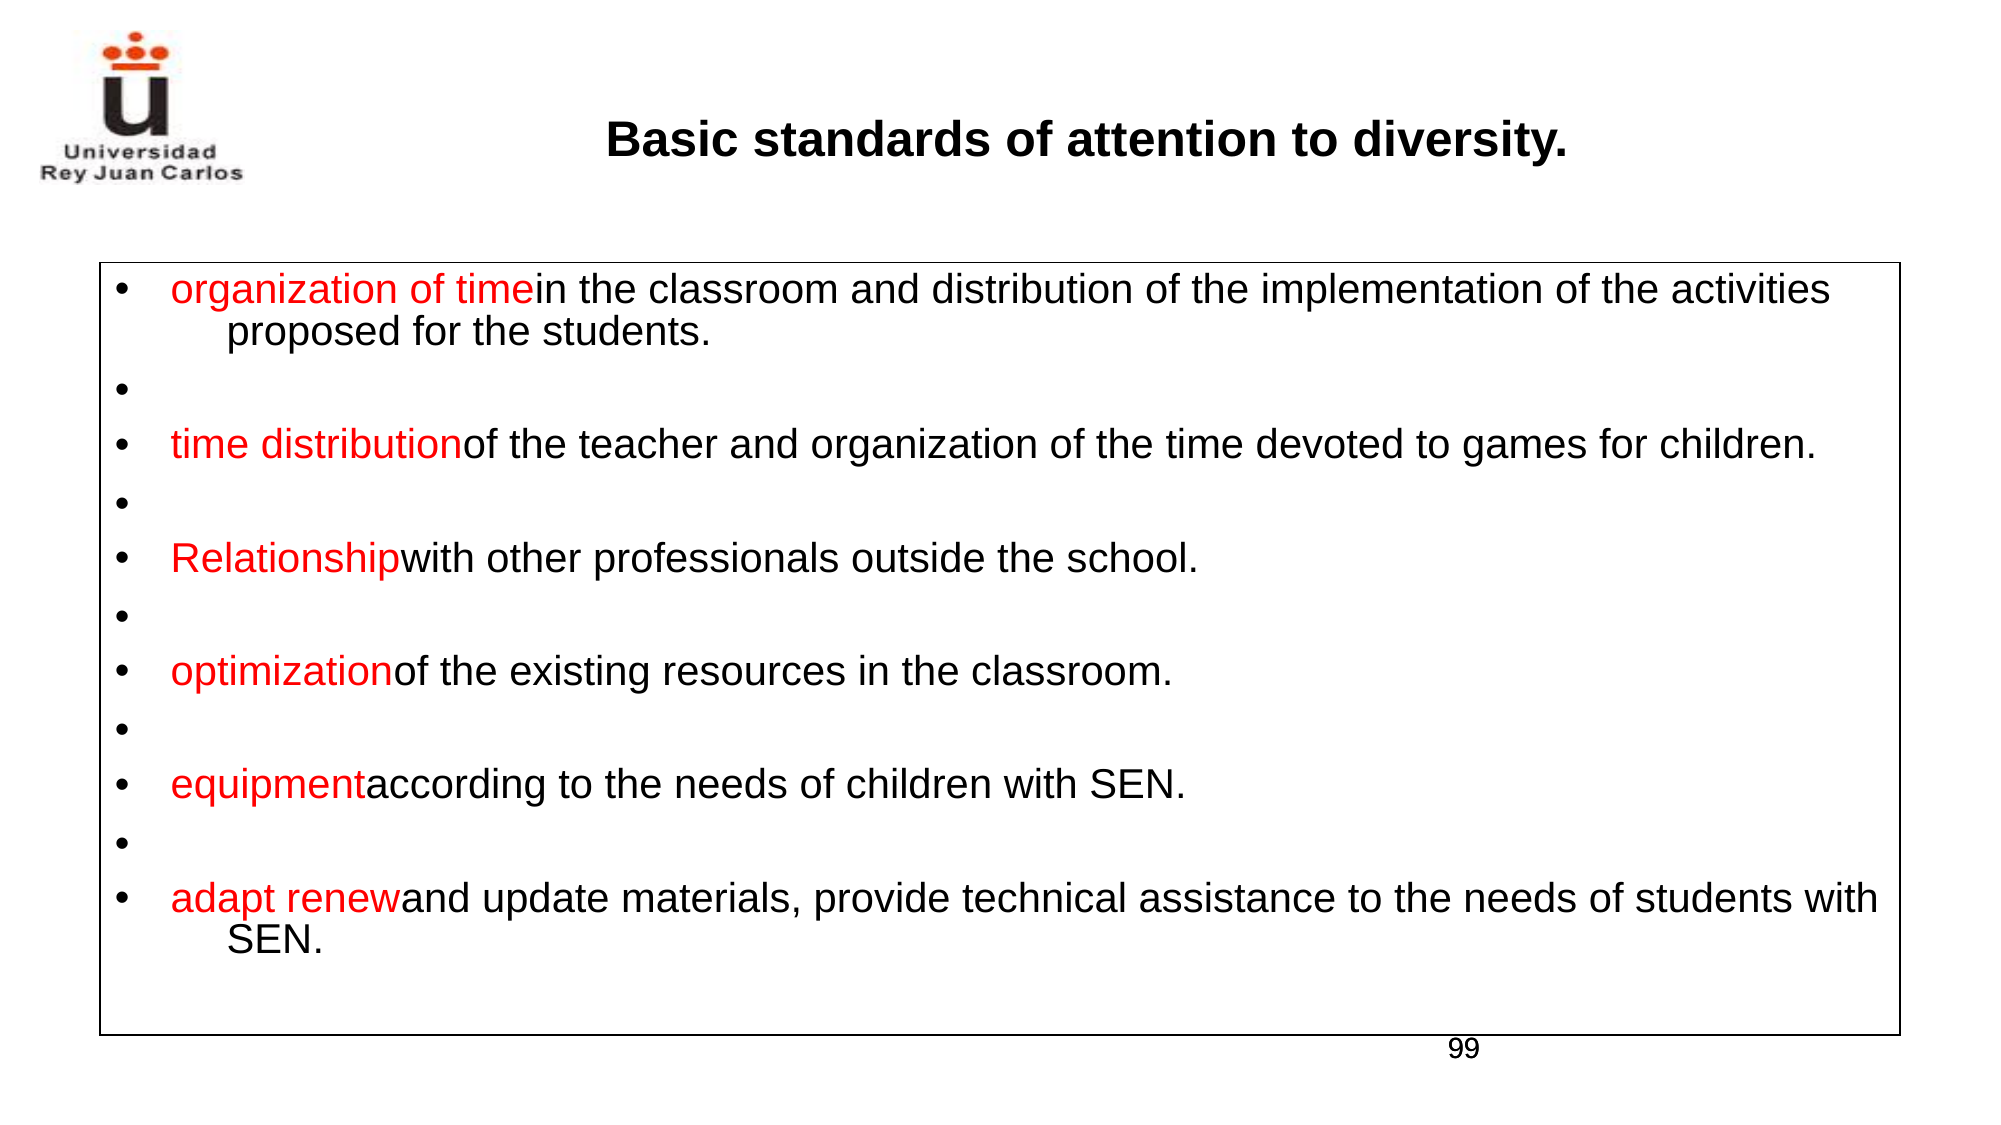

Basic standards of attention to diversity.
organization of timein the classroom and distribution of the implementation of the activities proposed for the students.
time distributionof the teacher and organization of the time devoted to games for children.
Relationshipwith other professionals outside the school.
optimizationof the existing resources in the classroom.
equipmentaccording to the needs of children with SEN.
adapt renewand update materials, provide technical assistance to the needs of students with SEN.